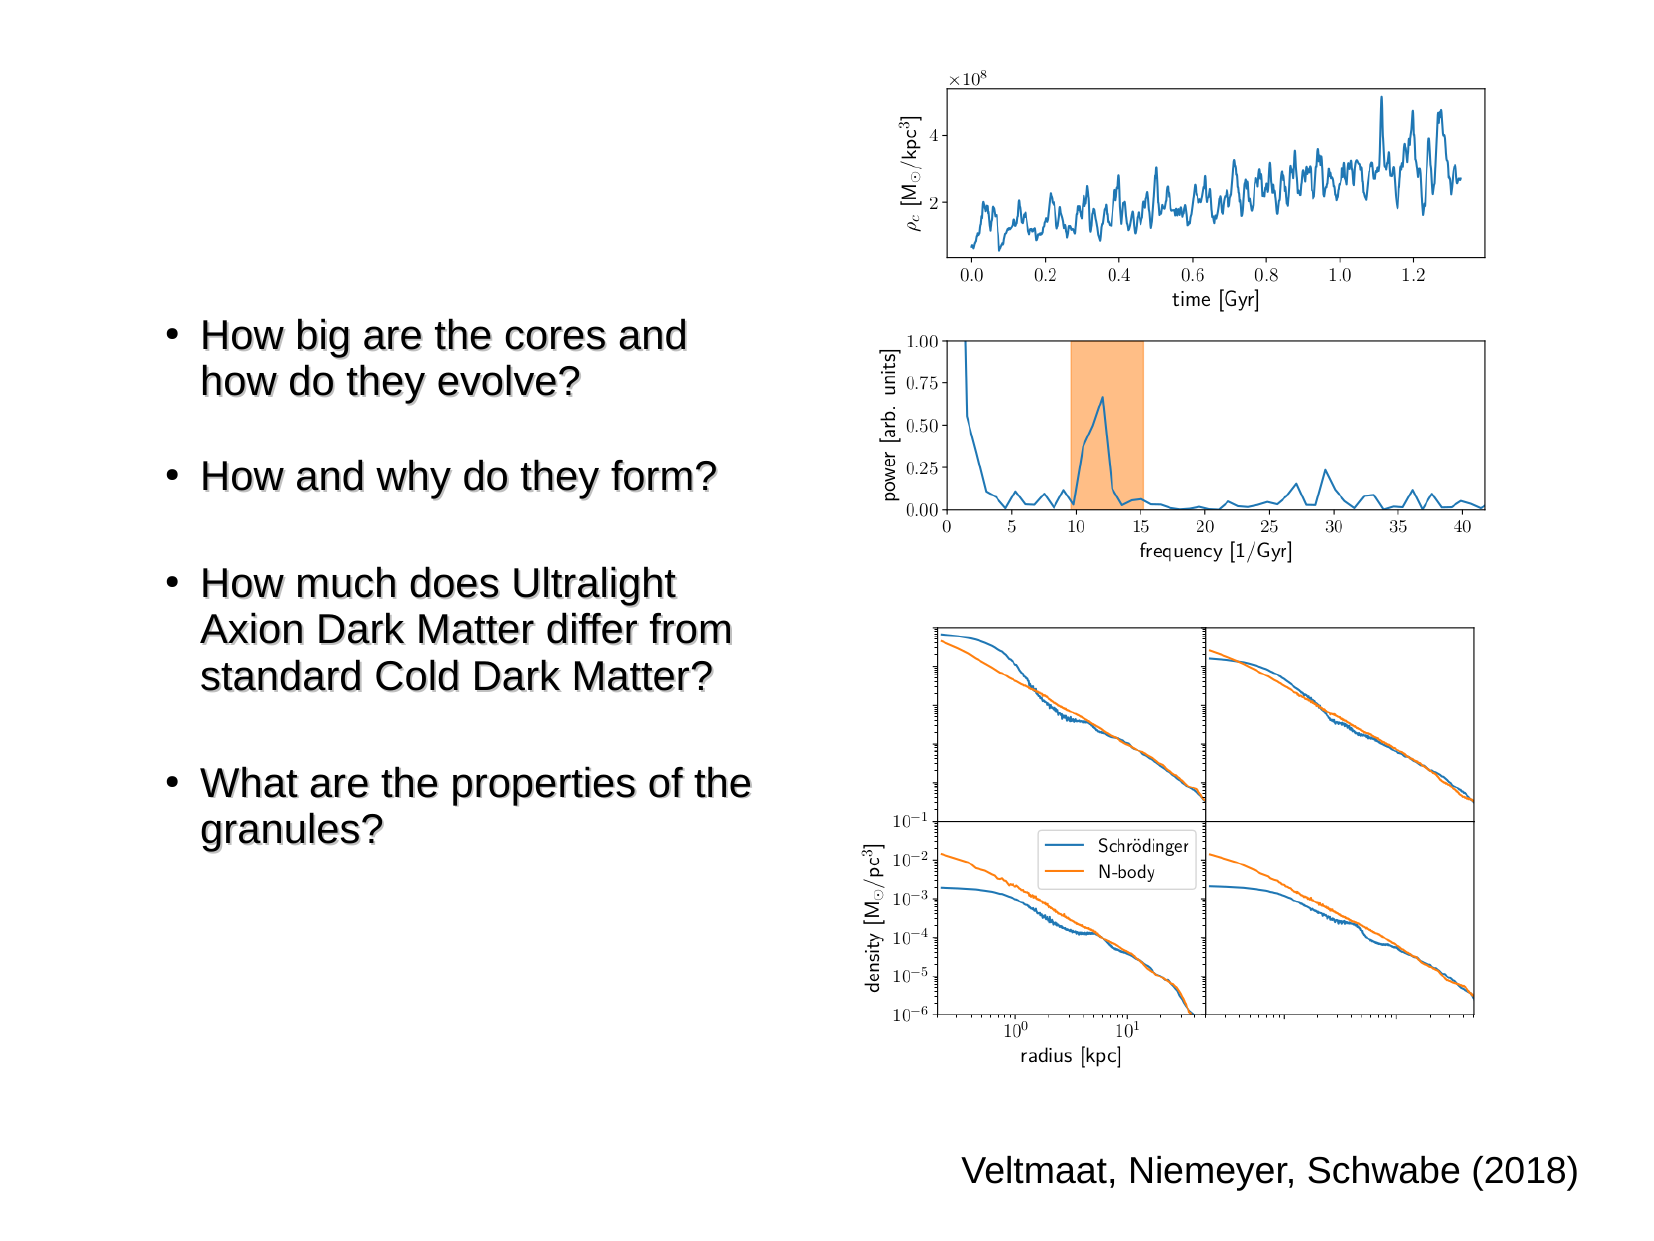

How big are the cores and how do they evolve?
How and why do they form?
How much does Ultralight Axion Dark Matter differ from standard Cold Dark Matter?
What are the properties of the granules?
Veltmaat, Niemeyer, Schwabe (2018)